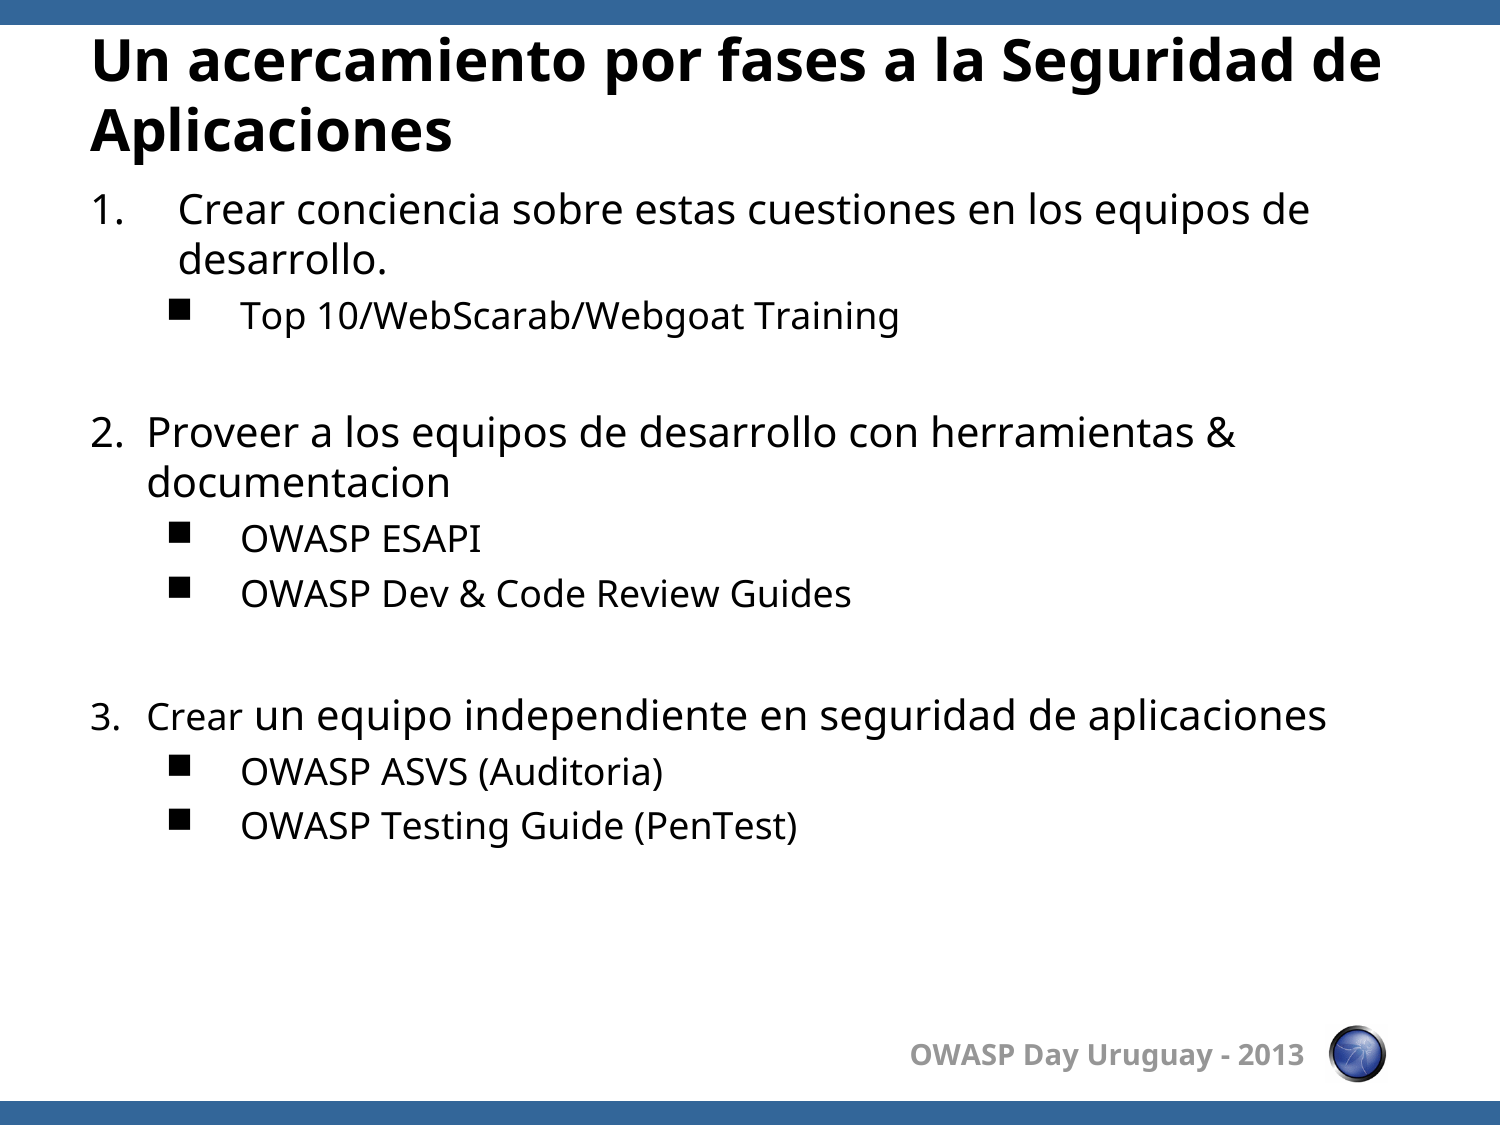

# Un acercamiento por fases a la Seguridad de Aplicaciones
Crear conciencia sobre estas cuestiones en los equipos de desarrollo.
Top 10/WebScarab/Webgoat Training
Proveer a los equipos de desarrollo con herramientas & documentacion
OWASP ESAPI
OWASP Dev & Code Review Guides
Crear un equipo independiente en seguridad de aplicaciones
OWASP ASVS (Auditoria)
OWASP Testing Guide (PenTest)